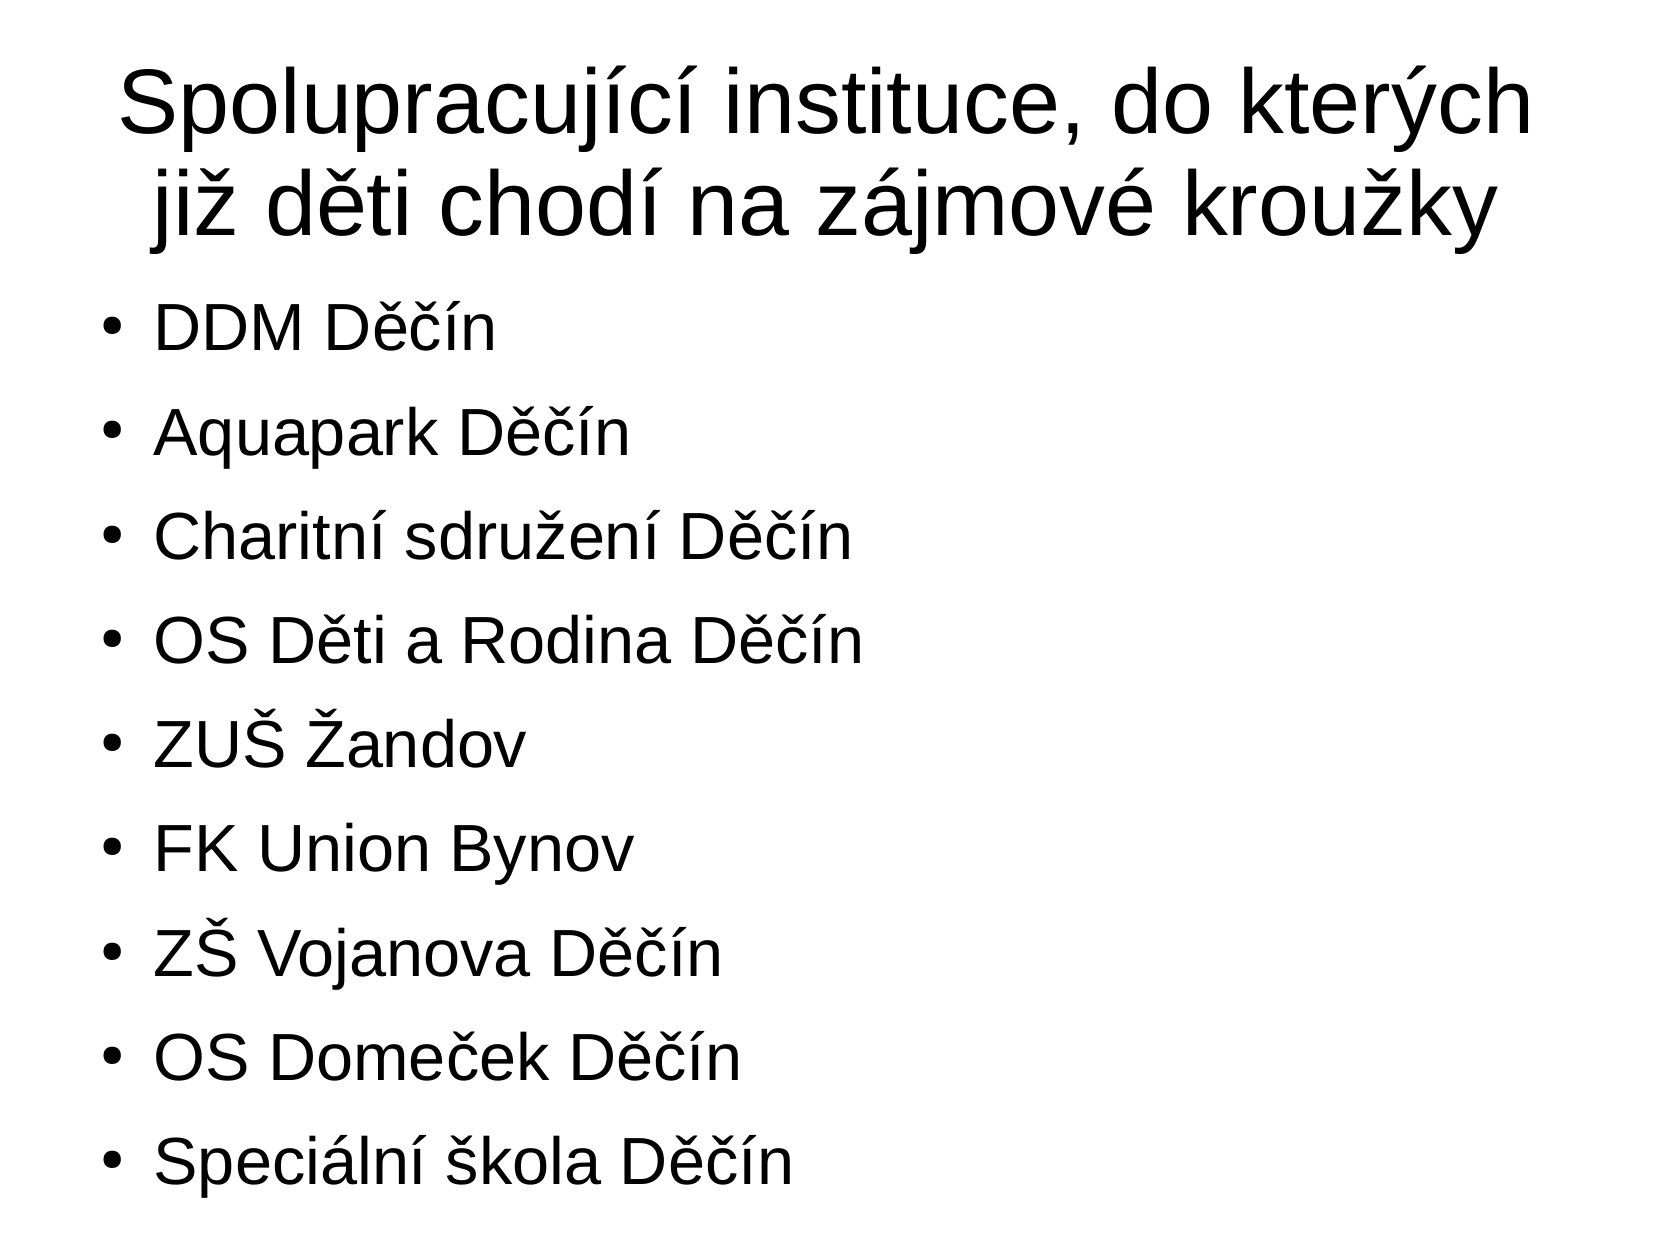

# Spolupracující instituce, do kterých již děti chodí na zájmové kroužky
DDM Děčín
Aquapark Děčín
Charitní sdružení Děčín
OS Děti a Rodina Děčín
ZUŠ Žandov
FK Union Bynov
ZŠ Vojanova Děčín
OS Domeček Děčín
Speciální škola Děčín